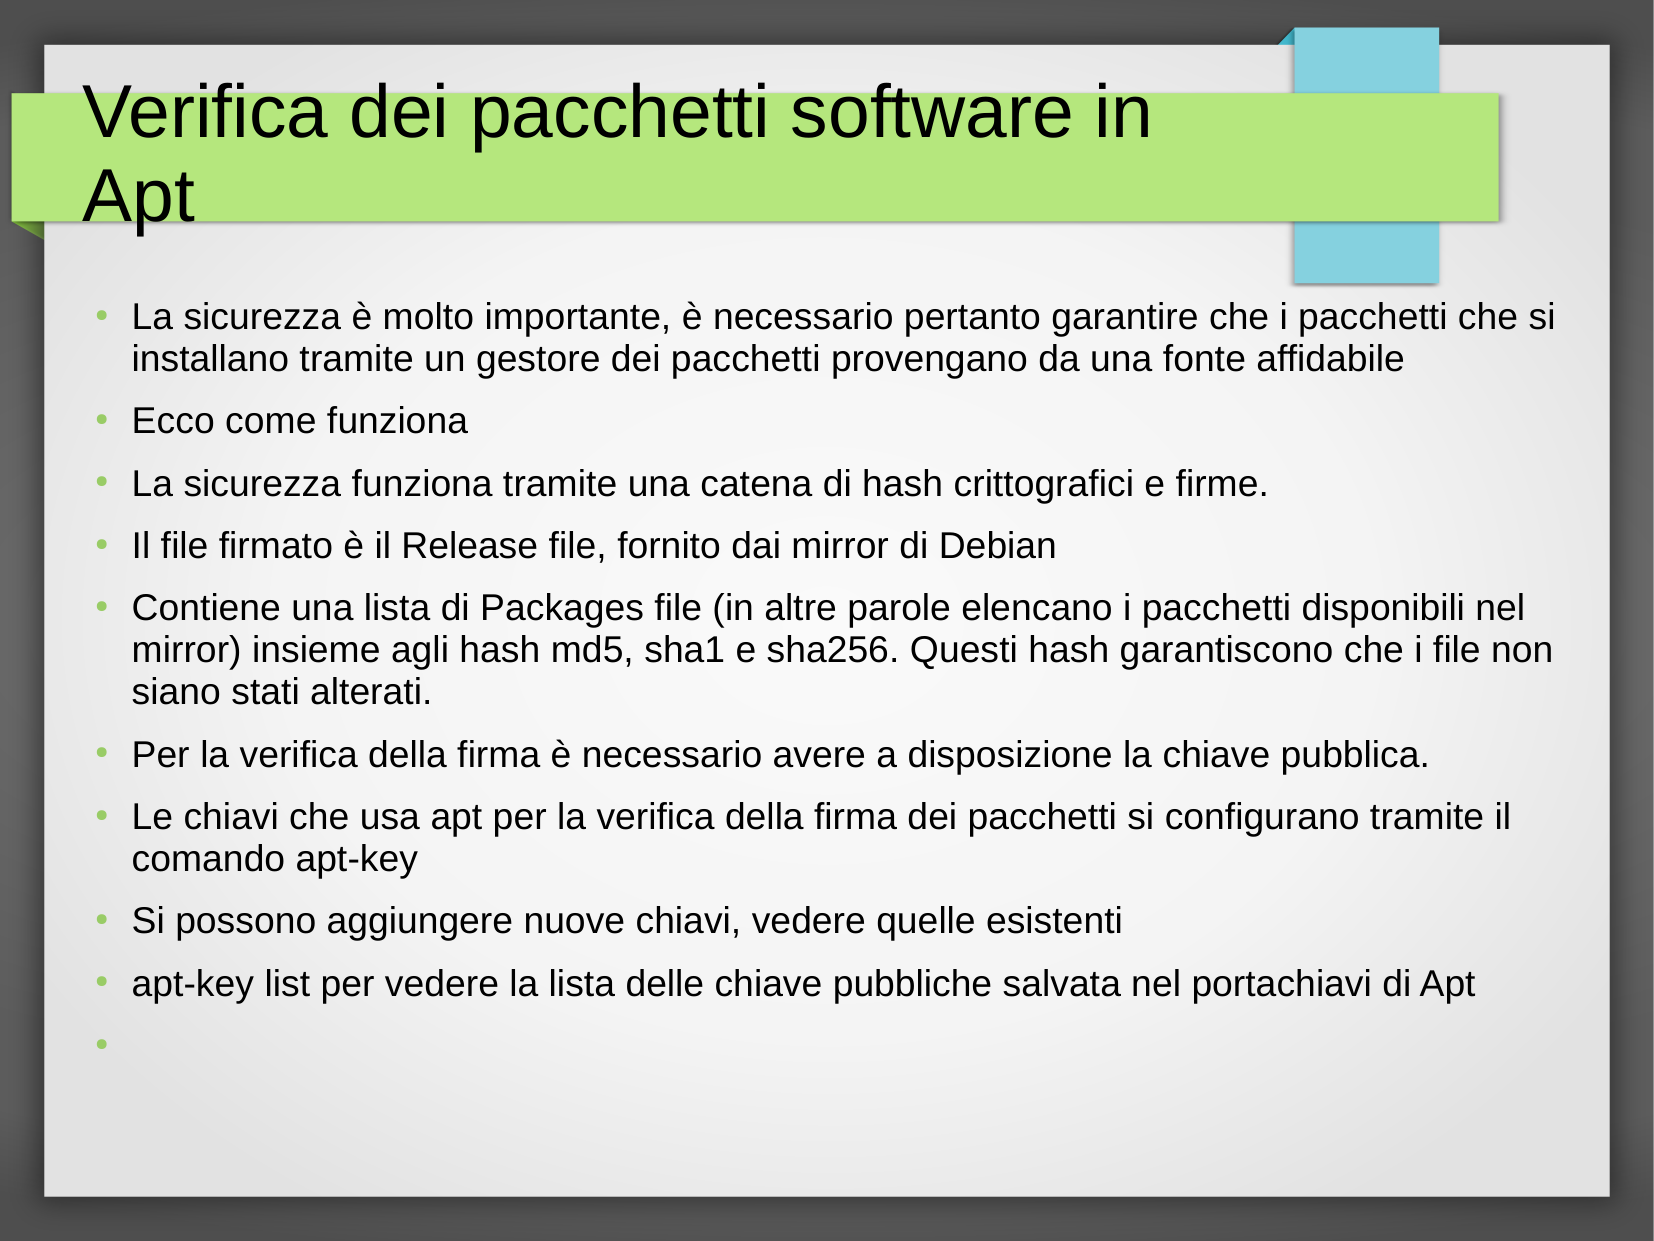

# Verifica dei pacchetti software in Apt
La sicurezza è molto importante, è necessario pertanto garantire che i pacchetti che si installano tramite un gestore dei pacchetti provengano da una fonte affidabile
Ecco come funziona
La sicurezza funziona tramite una catena di hash crittografici e firme.
Il file firmato è il Release file, fornito dai mirror di Debian
Contiene una lista di Packages file (in altre parole elencano i pacchetti disponibili nel mirror) insieme agli hash md5, sha1 e sha256. Questi hash garantiscono che i file non siano stati alterati.
Per la verifica della firma è necessario avere a disposizione la chiave pubblica.
Le chiavi che usa apt per la verifica della firma dei pacchetti si configurano tramite il comando apt-key
Si possono aggiungere nuove chiavi, vedere quelle esistenti
apt-key list per vedere la lista delle chiave pubbliche salvata nel portachiavi di Apt